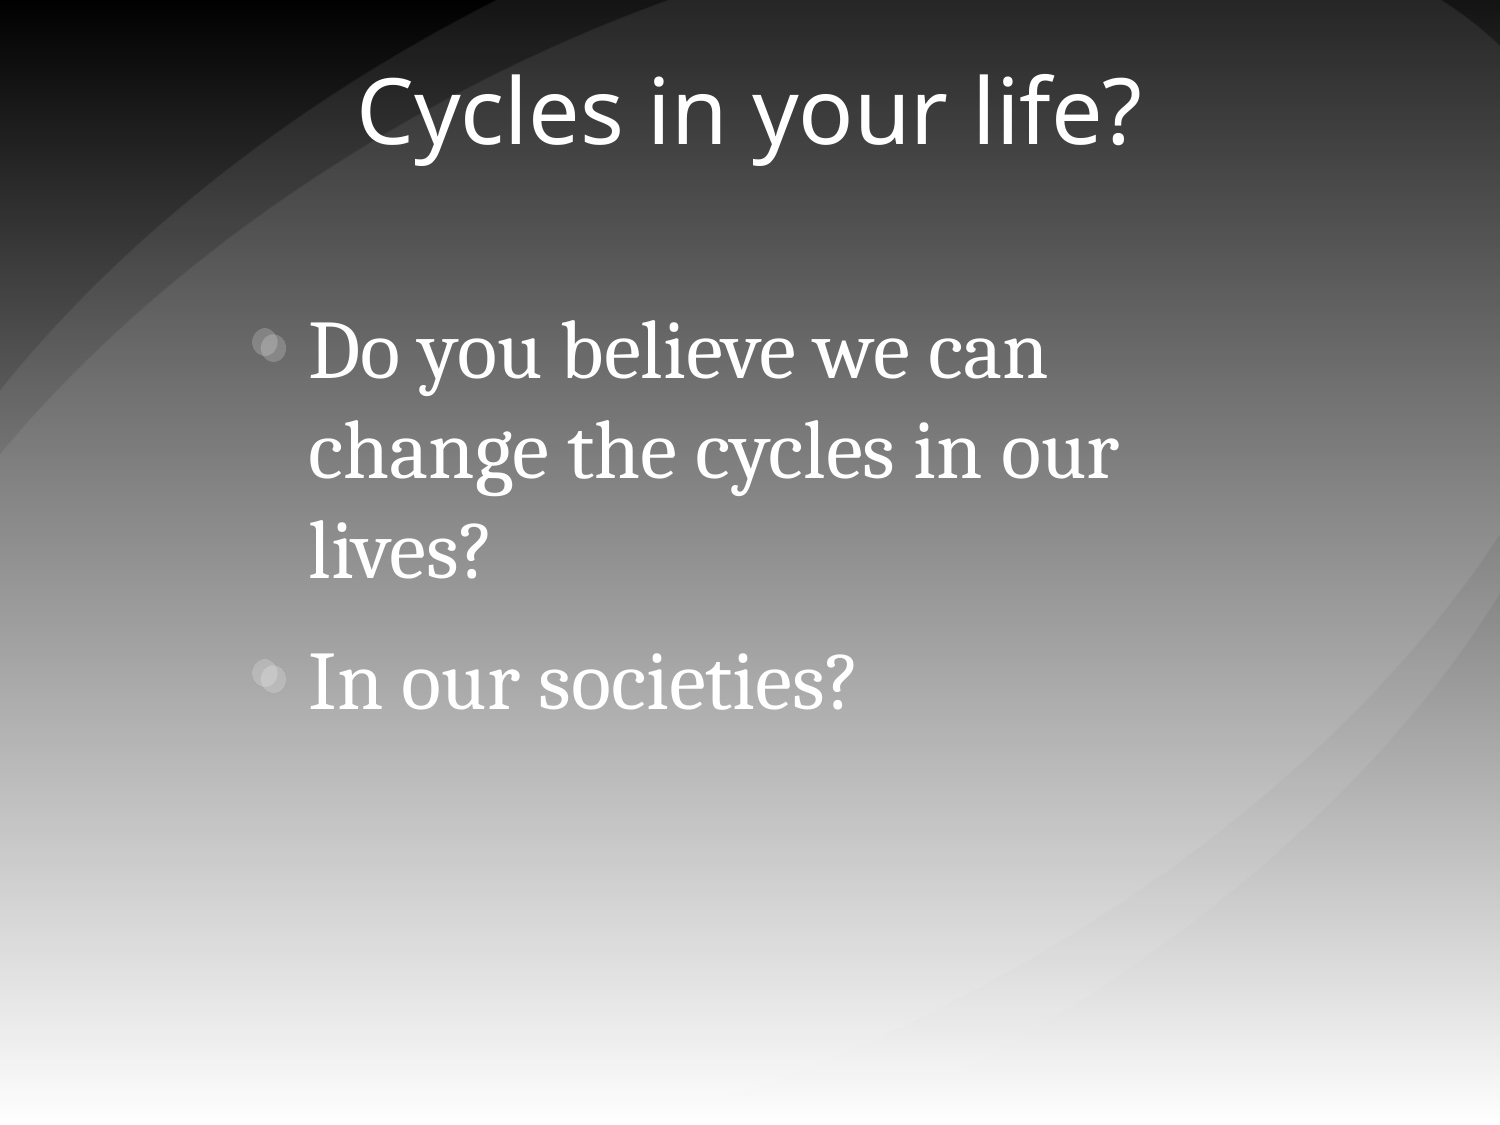

# Cycles in your life?
Do you believe we can change the cycles in our lives?
In our societies?